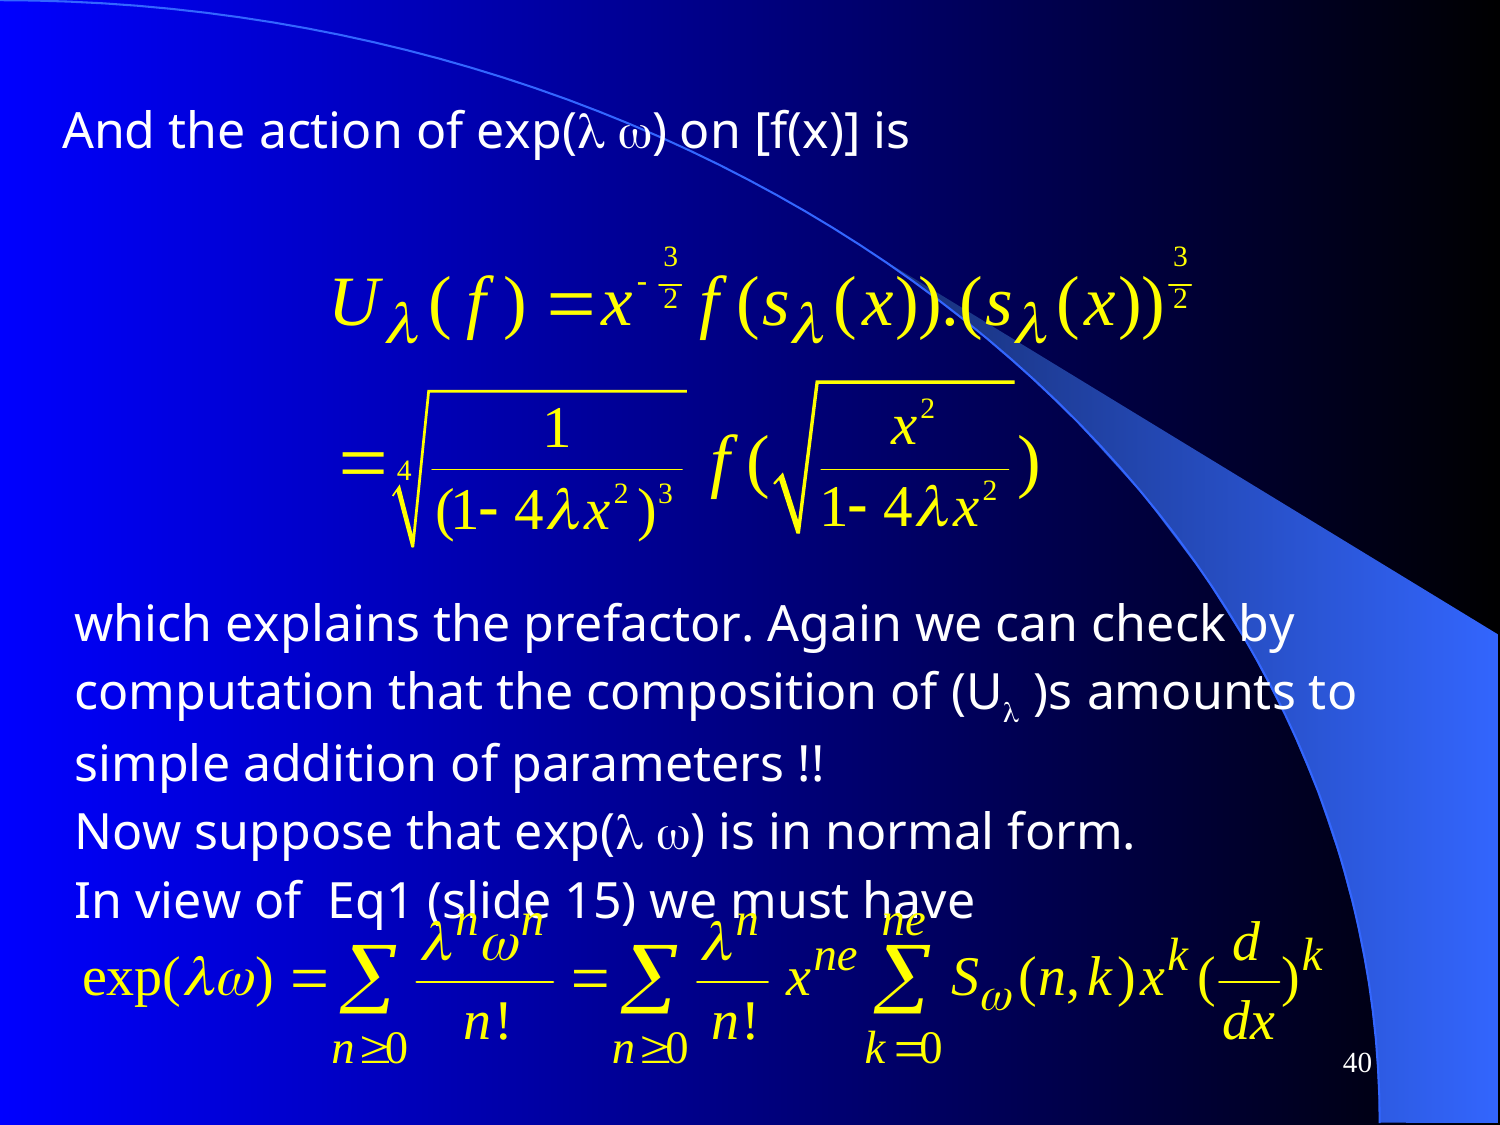

And the action of exp( ) on [f(x)] is
which explains the prefactor. Again we can check by
computation that the composition of (U)samounts to
simple addition of parameters !!
Now suppose that exp( ) is in normal form.
In view of Eq1 (slide 15) we must have
40